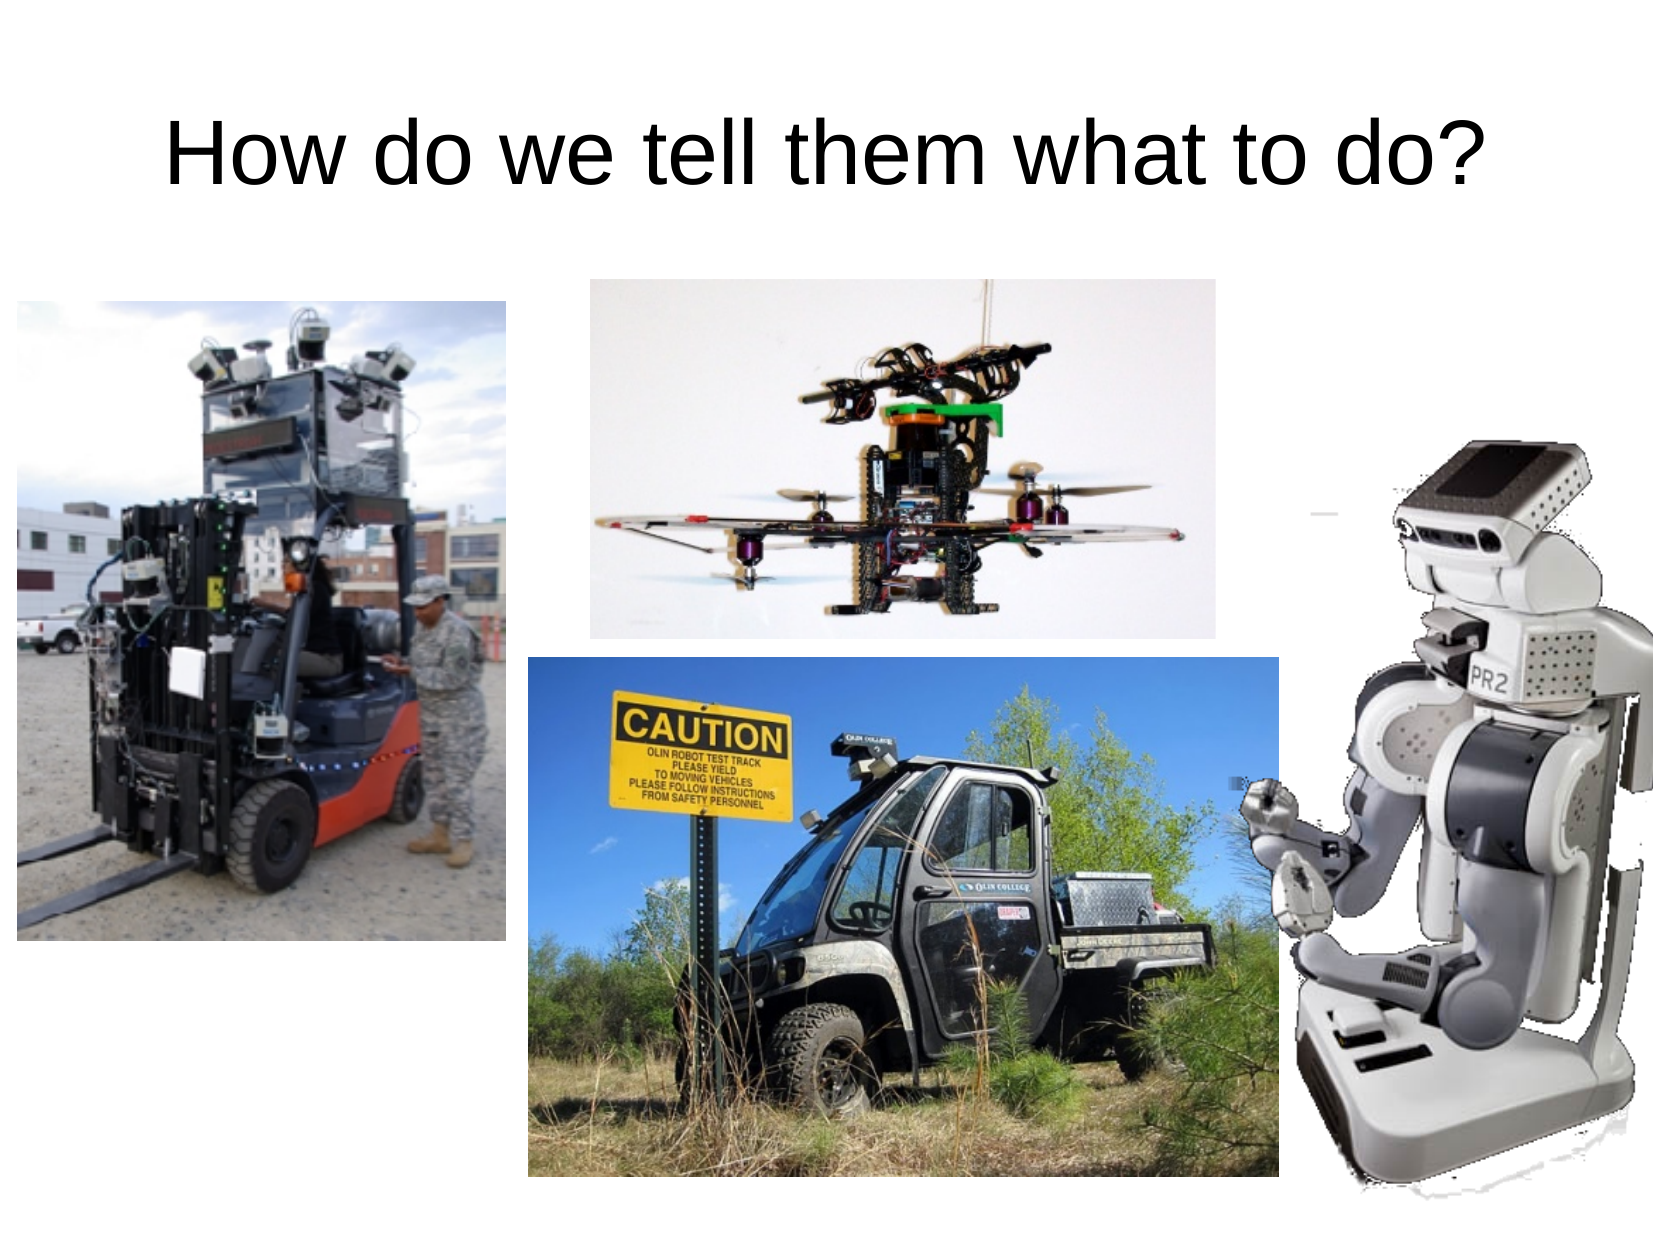

# How do we tell them what to do?